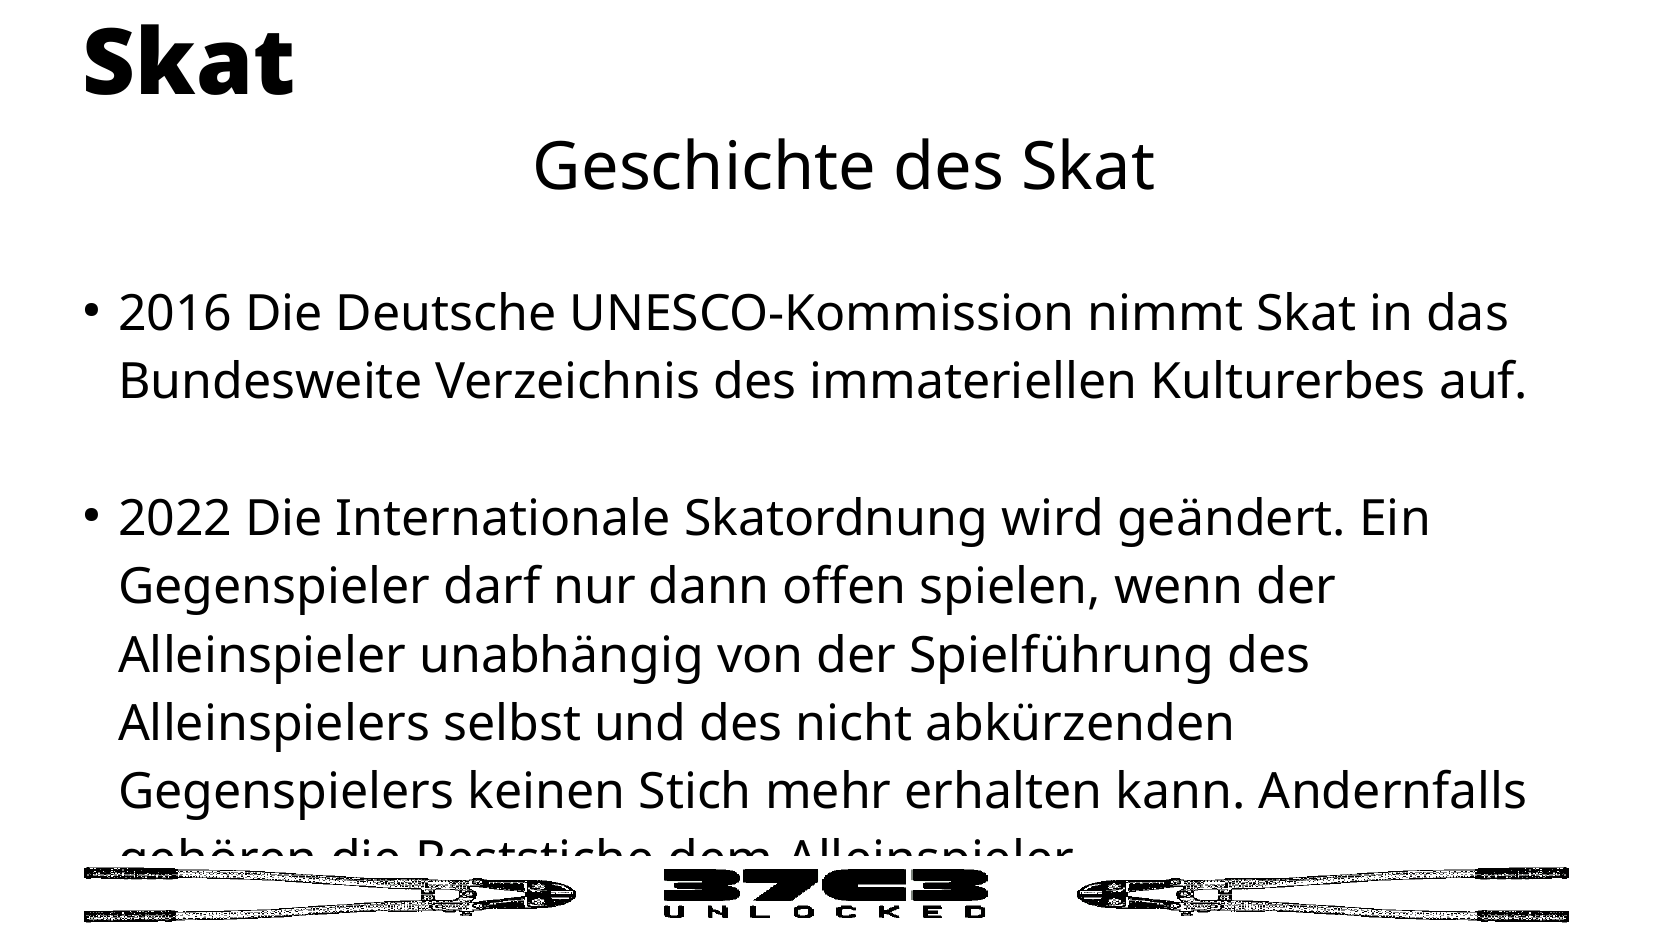

# Skat
Geschichte des Skat
2016 Die Deutsche UNESCO-Kommission nimmt Skat in das Bundesweite Verzeichnis des immateriellen Kulturerbes auf.
2022 Die Internationale Skatordnung wird geändert. Ein Gegenspieler darf nur dann offen spielen, wenn der Alleinspieler unabhängig von der Spielführung des Alleinspielers selbst und des nicht abkürzenden Gegenspielers keinen Stich mehr erhalten kann. Andernfalls gehören die Reststiche dem Alleinspieler.